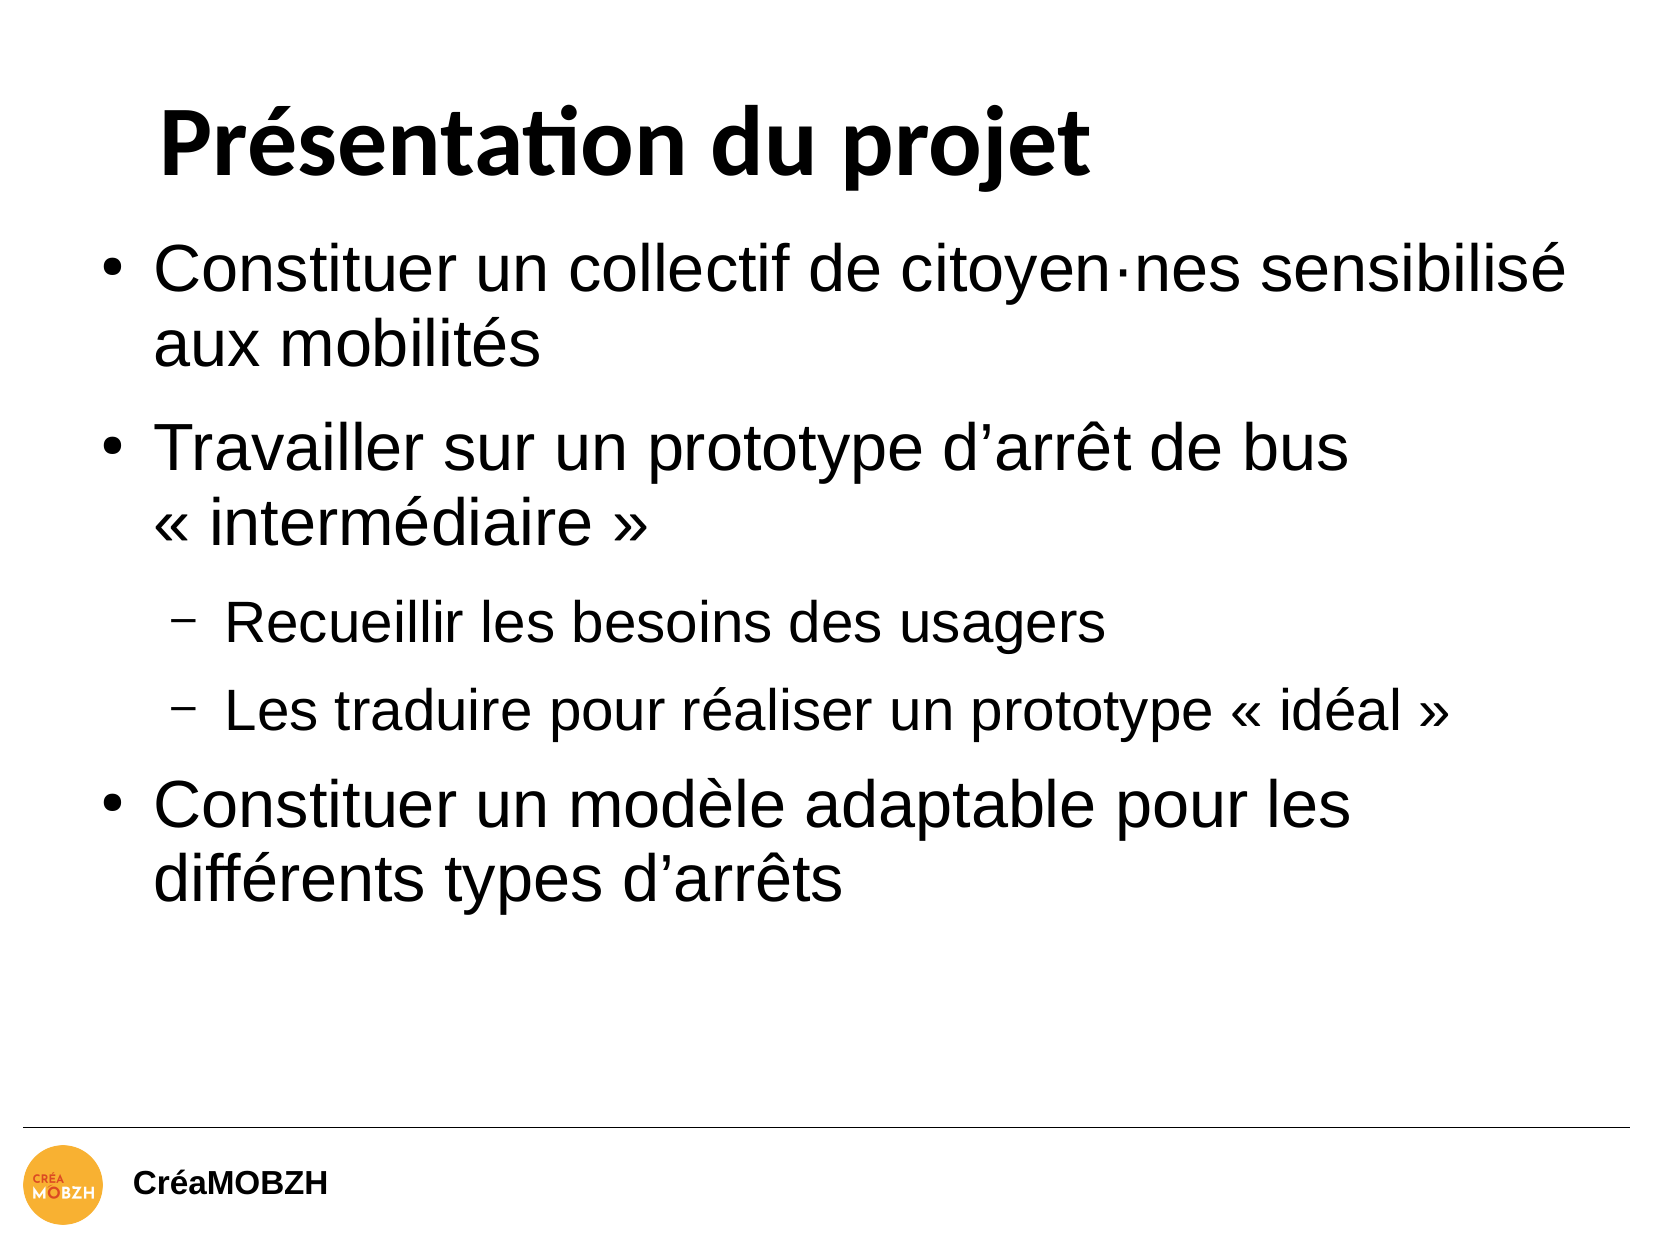

# Présentation du projet
Constituer un collectif de citoyen·nes sensibilisé aux mobilités
Travailler sur un prototype d’arrêt de bus « intermédiaire »
Recueillir les besoins des usagers
Les traduire pour réaliser un prototype « idéal »
Constituer un modèle adaptable pour les différents types d’arrêts
CréaMOBZH